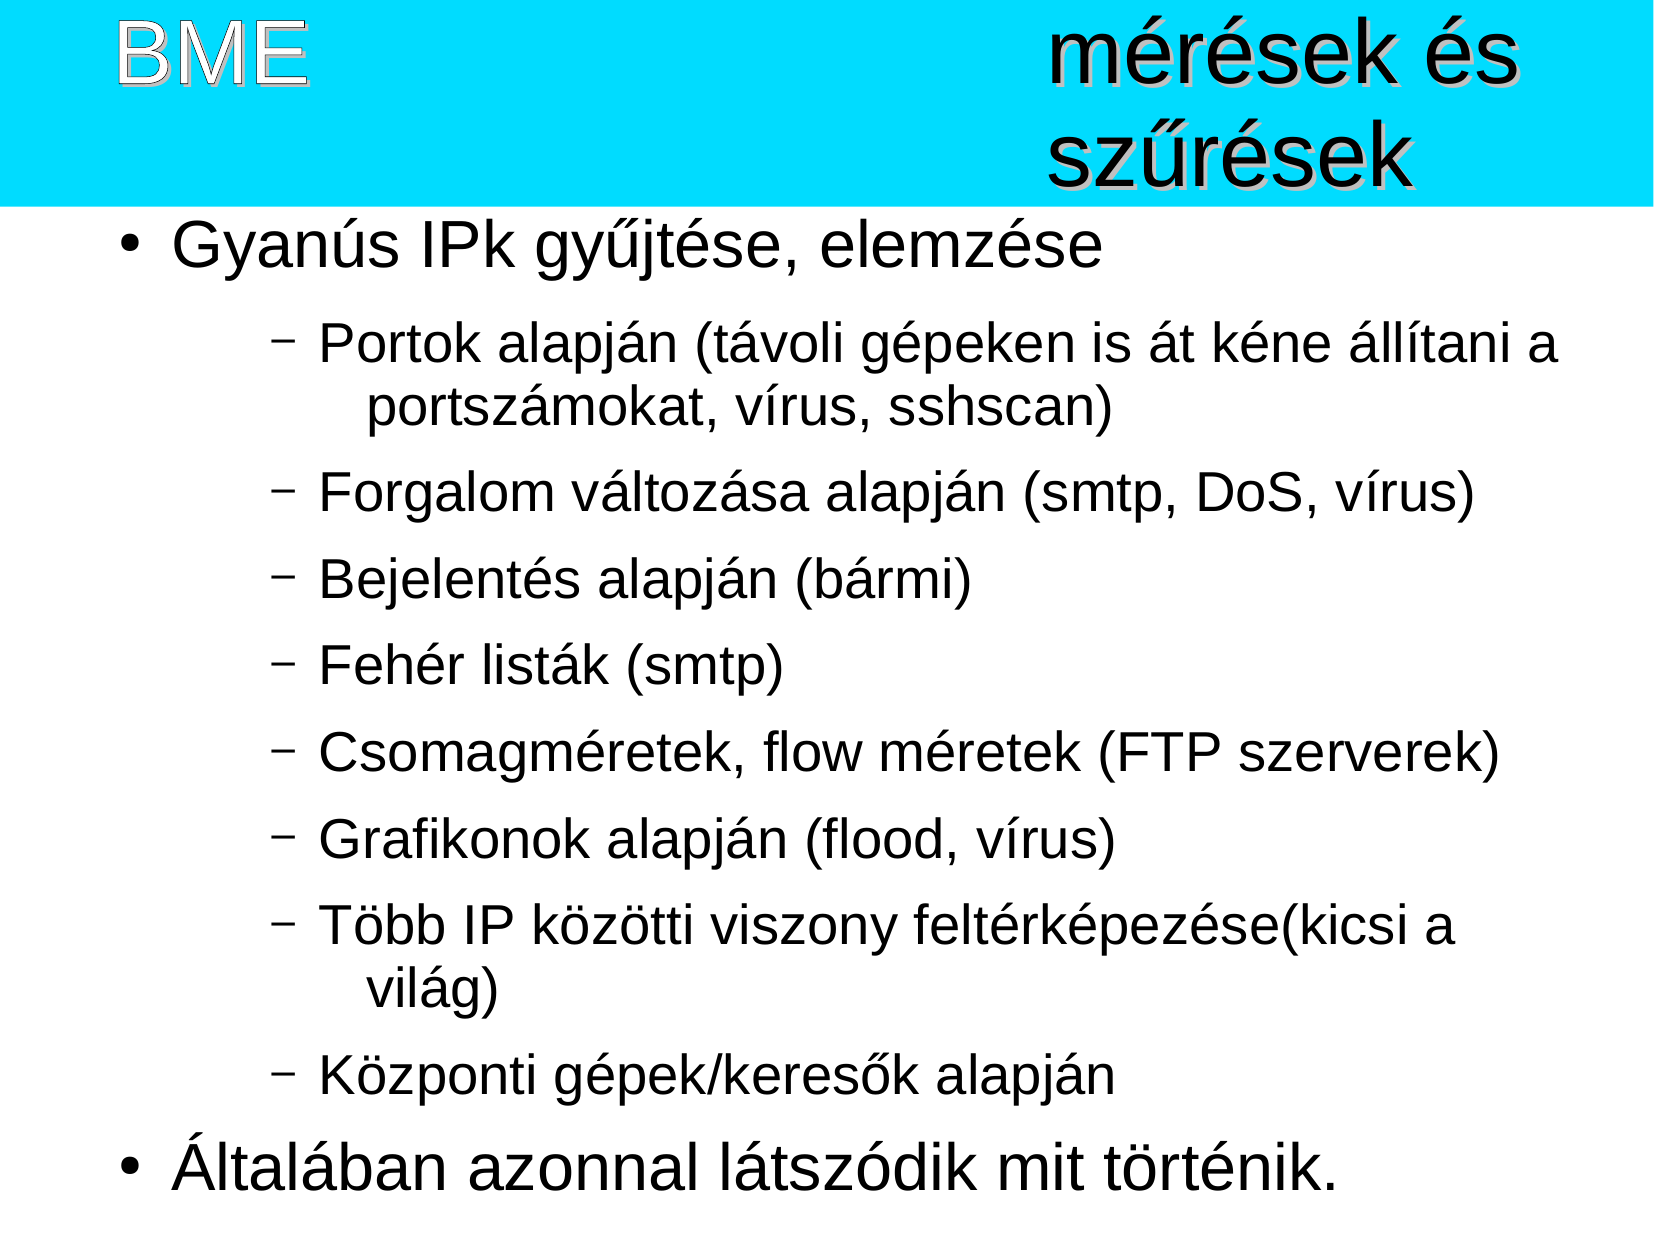

BME	mérések és 				szűrések
# Gyanús IPk gyűjtése, elemzése
Portok alapján (távoli gépeken is át kéne állítani a portszámokat, vírus, sshscan)
Forgalom változása alapján (smtp, DoS, vírus)
Bejelentés alapján (bármi)
Fehér listák (smtp)
Csomagméretek, flow méretek (FTP szerverek)
Grafikonok alapján (flood, vírus)
Több IP közötti viszony feltérképezése(kicsi a világ)
Központi gépek/keresők alapján
Általában azonnal látszódik mit történik.
1 napi intervallum sok mindent elárul.